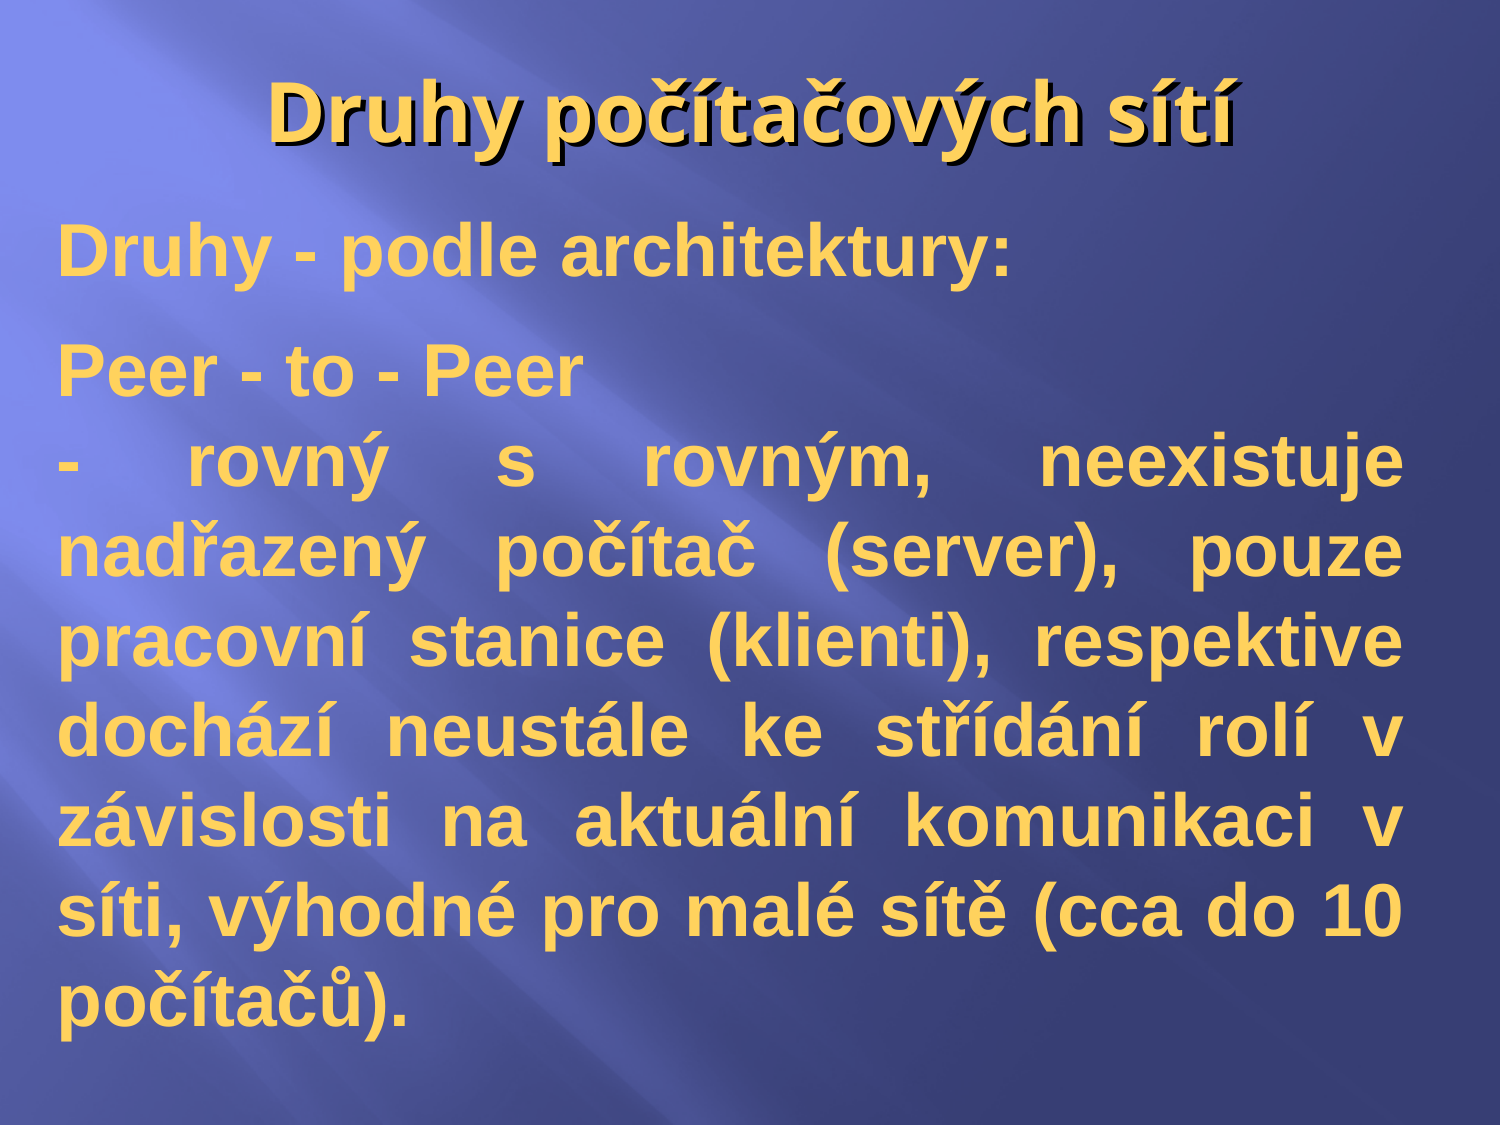

# Druhy počítačových sítí
Druhy - podle architektury:
Peer - to - Peer
- rovný s rovným, neexistuje nadřazený počítač (server), pouze pracovní stanice (klienti), respektive dochází neustále ke střídání rolí v závislosti na aktuální komunikaci v síti, výhodné pro malé sítě (cca do 10 počítačů).